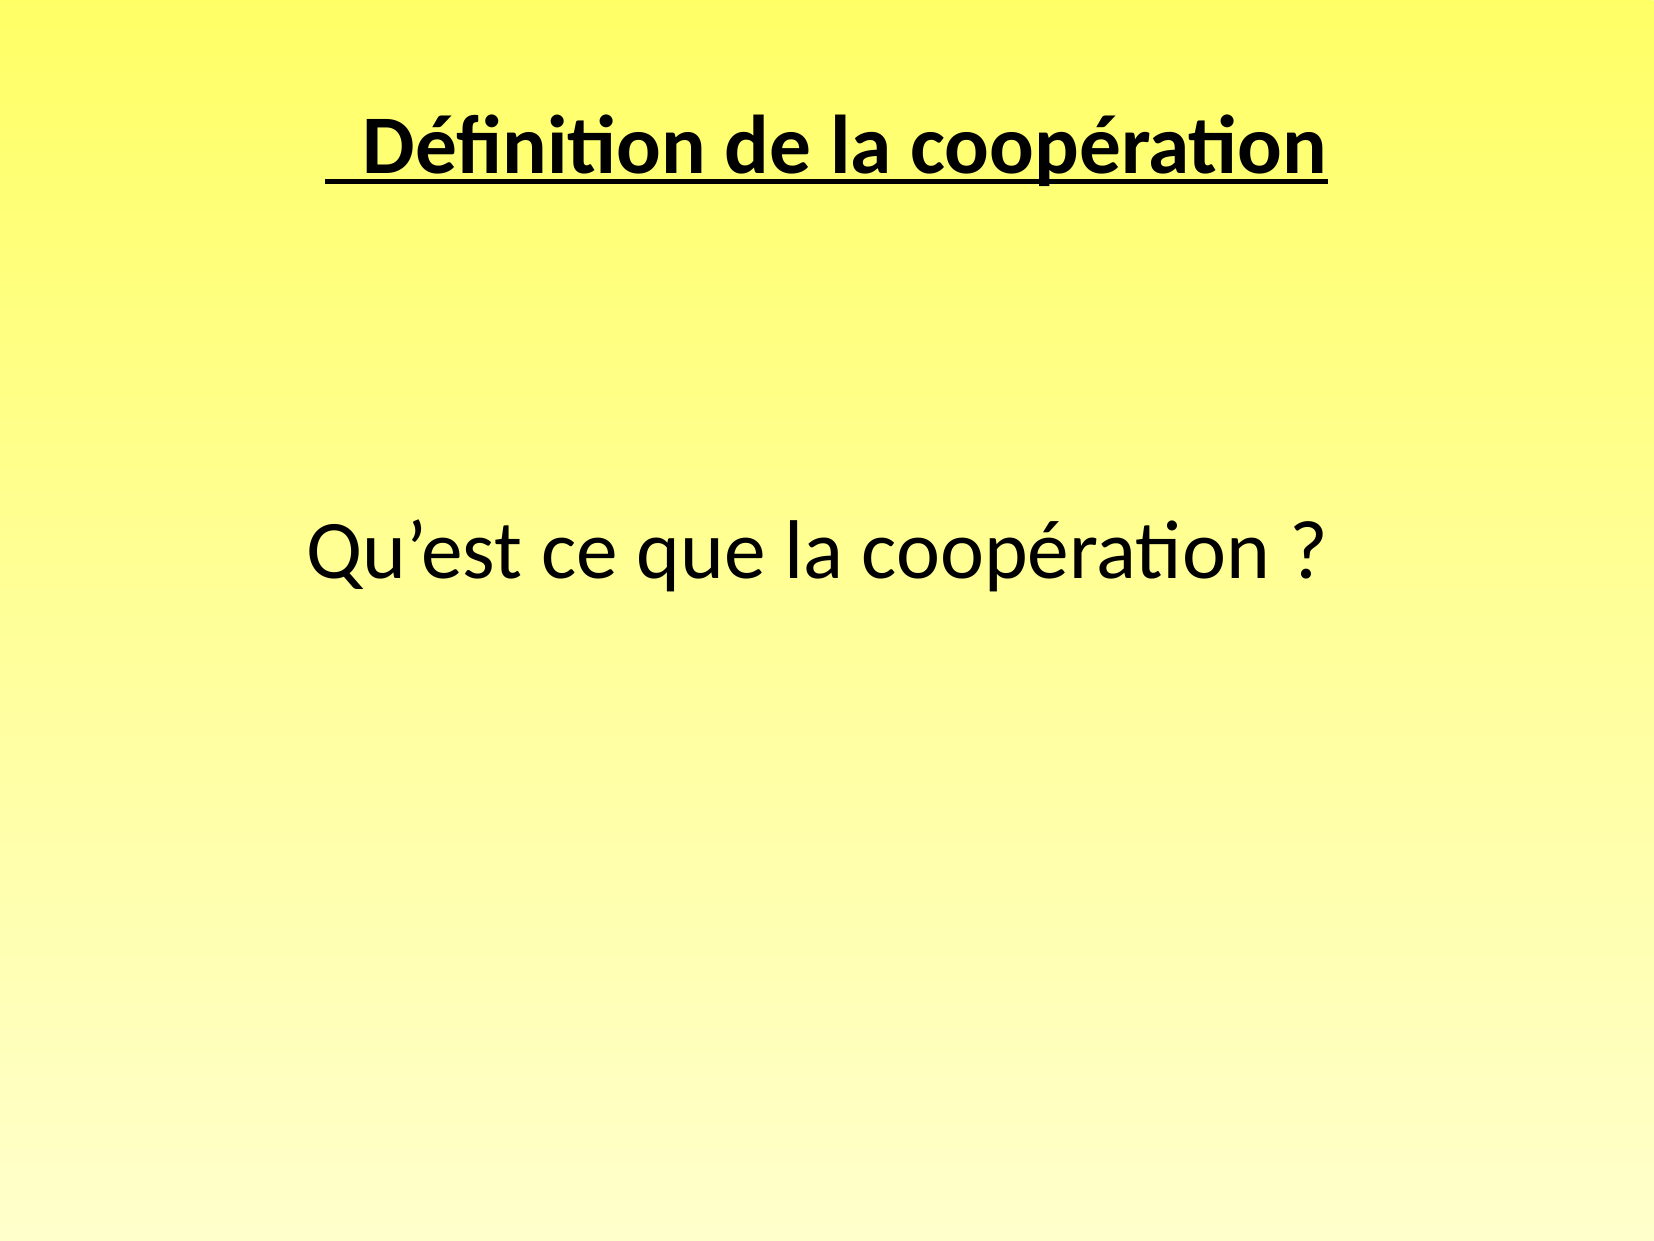

# Définition de la coopération
Qu’est ce que la coopération ?